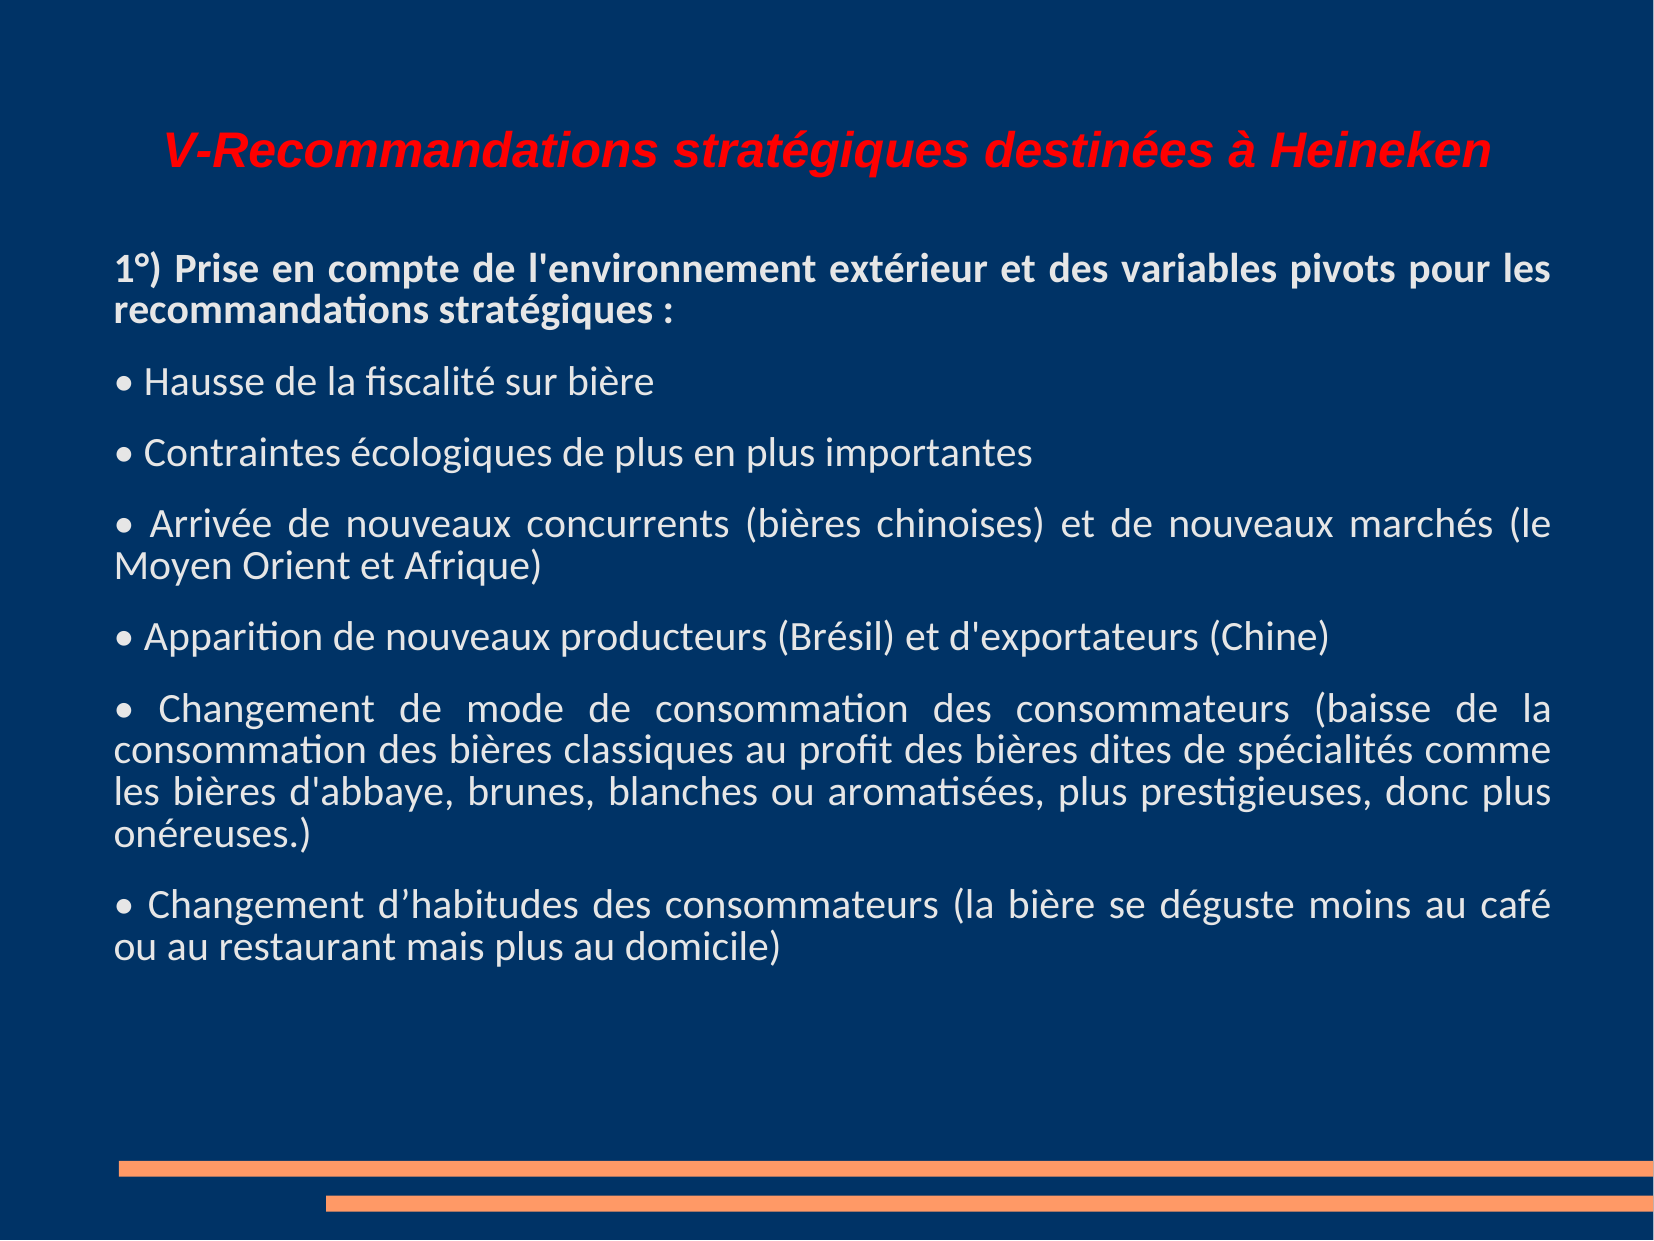

# V-Recommandations stratégiques destinées à Heineken
1°) Prise en compte de l'environnement extérieur et des variables pivots pour les recommandations stratégiques :
• Hausse de la fiscalité sur bière
• Contraintes écologiques de plus en plus importantes
• Arrivée de nouveaux concurrents (bières chinoises) et de nouveaux marchés (le Moyen Orient et Afrique)
• Apparition de nouveaux producteurs (Brésil) et d'exportateurs (Chine)
• Changement de mode de consommation des consommateurs (baisse de la consommation des bières classiques au profit des bières dites de spécialités comme les bières d'abbaye, brunes, blanches ou aromatisées, plus prestigieuses, donc plus onéreuses.)
• Changement d’habitudes des consommateurs (la bière se déguste moins au café ou au restaurant mais plus au domicile)